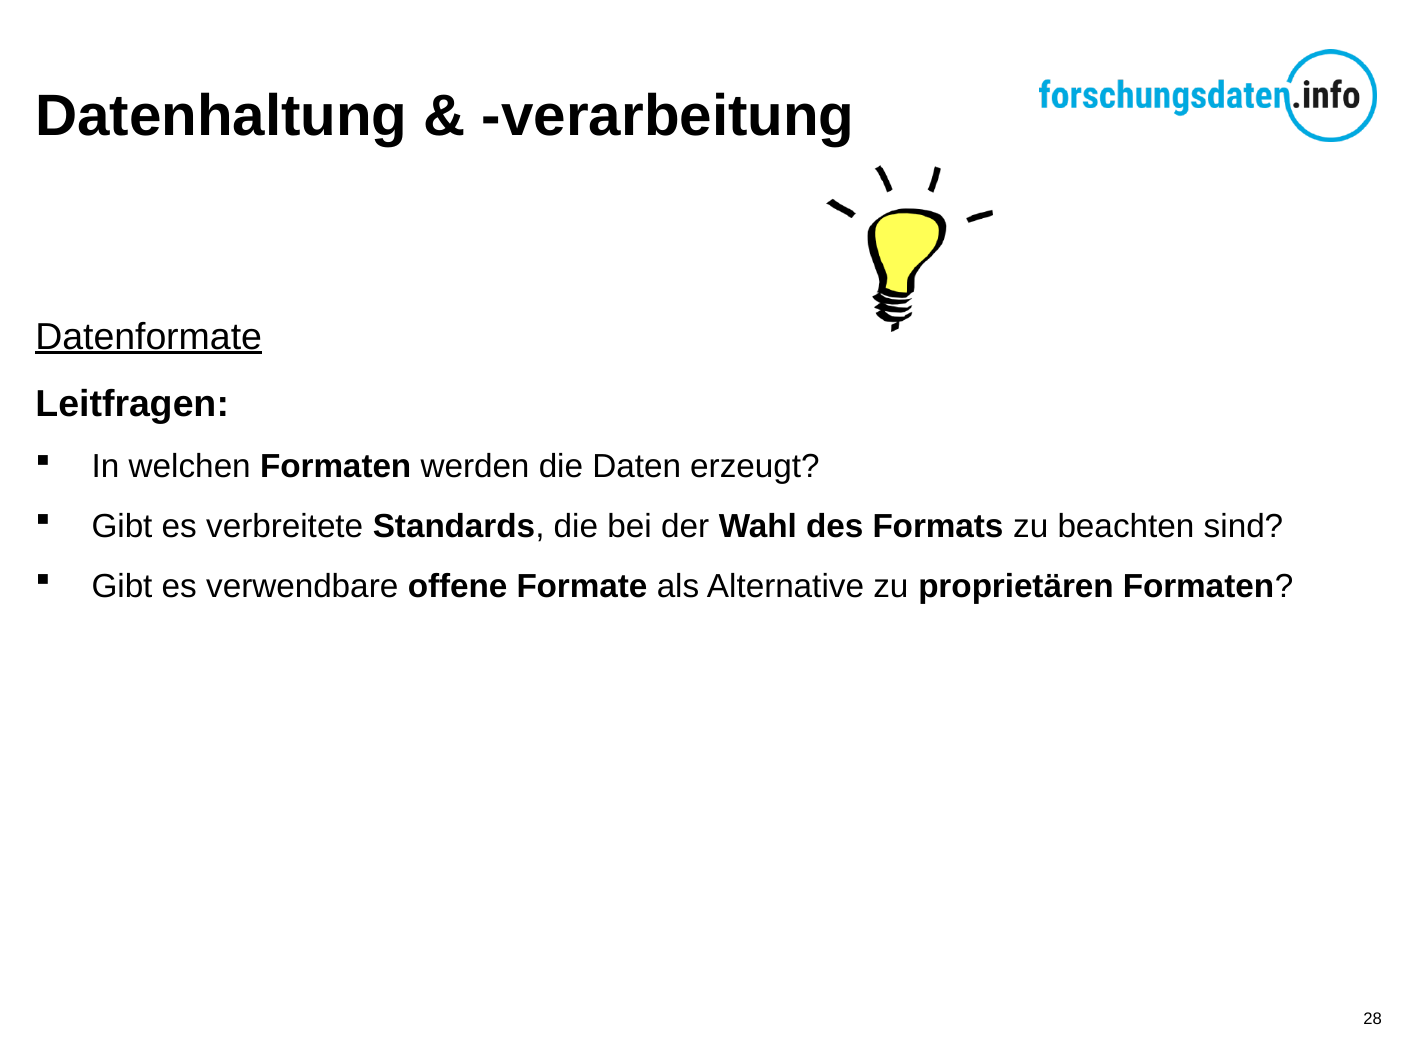

# Datenhaltung & -verarbeitung
Datenformate
Leitfragen:
In welchen Formaten werden die Daten erzeugt?
Gibt es verbreitete Standards, die bei der Wahl des Formats zu beachten sind?
Gibt es verwendbare offene Formate als Alternative zu proprietären Formaten?